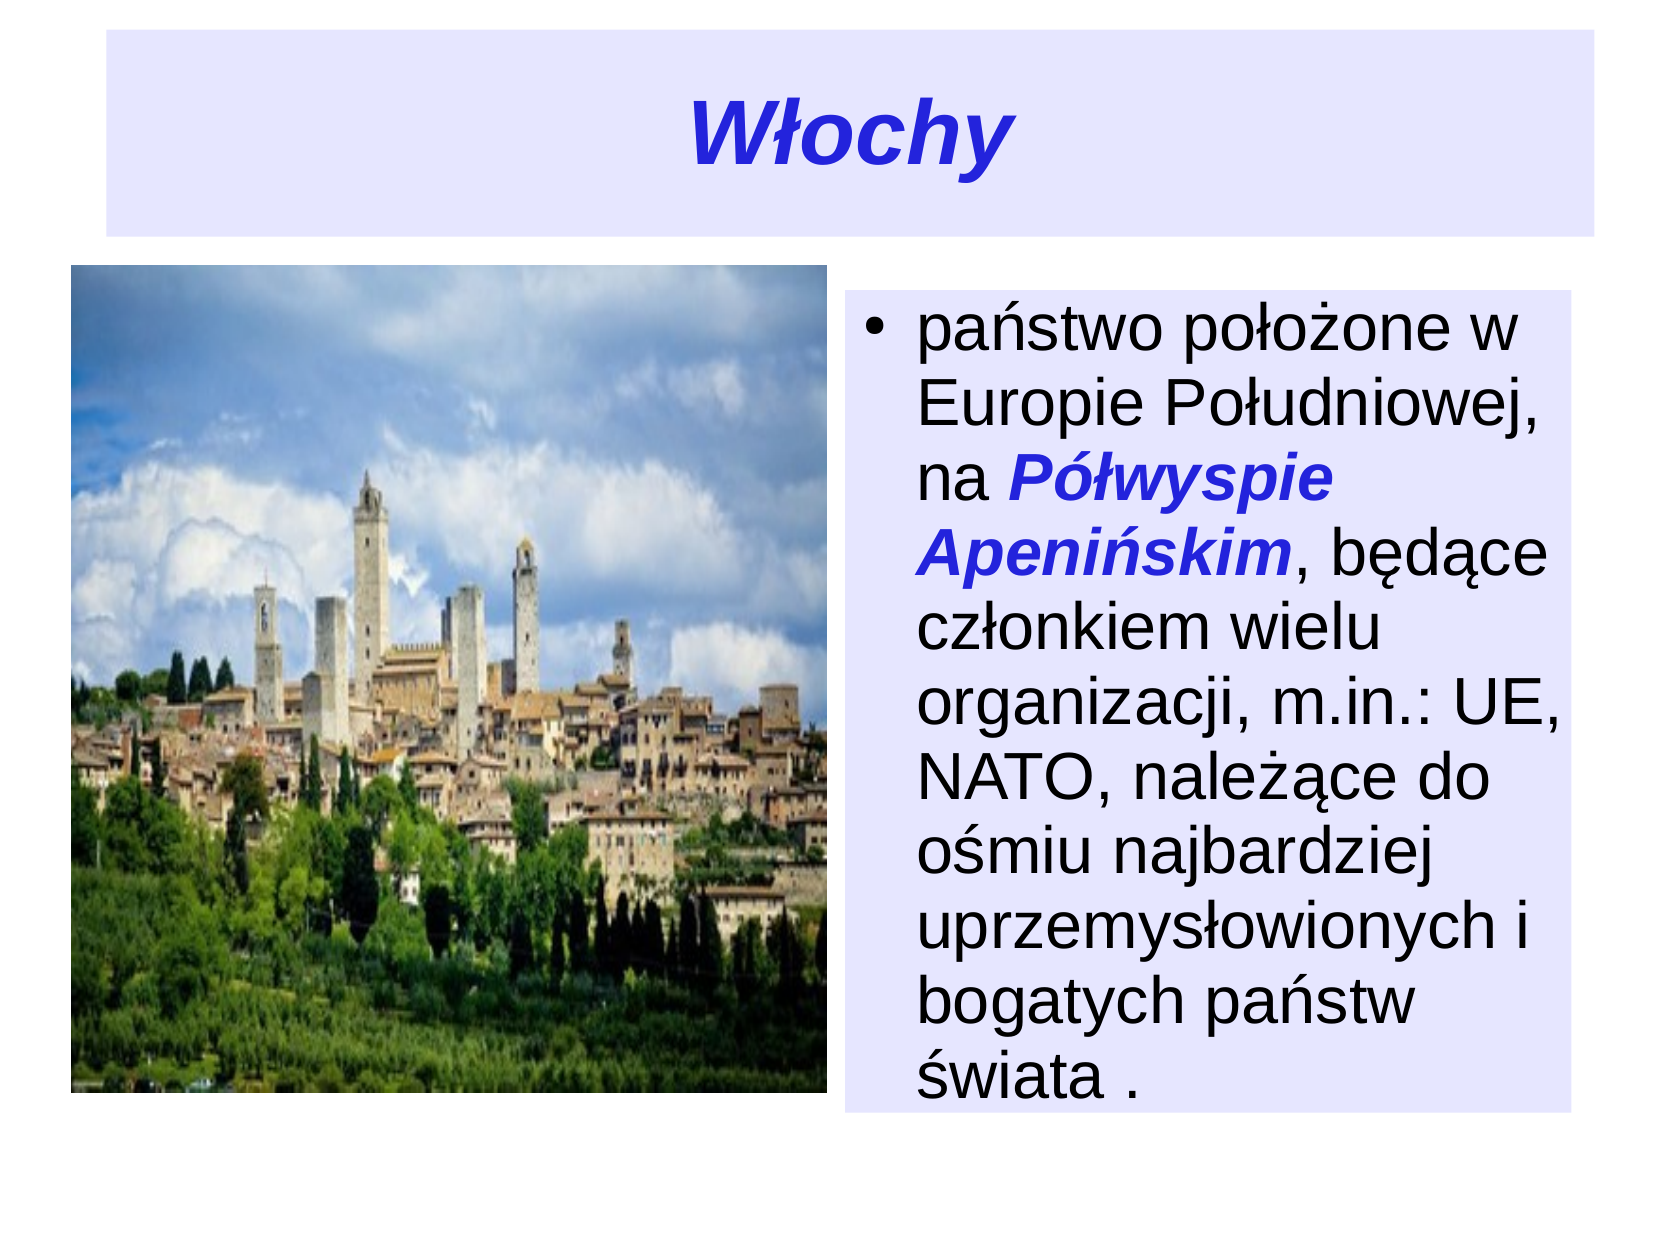

# Włochy
państwo położone w Europie Południowej, na Półwyspie Apenińskim, będące członkiem wielu organizacji, m.in.: UE, NATO, należące do ośmiu najbardziej uprzemysłowionych i bogatych państw świata .